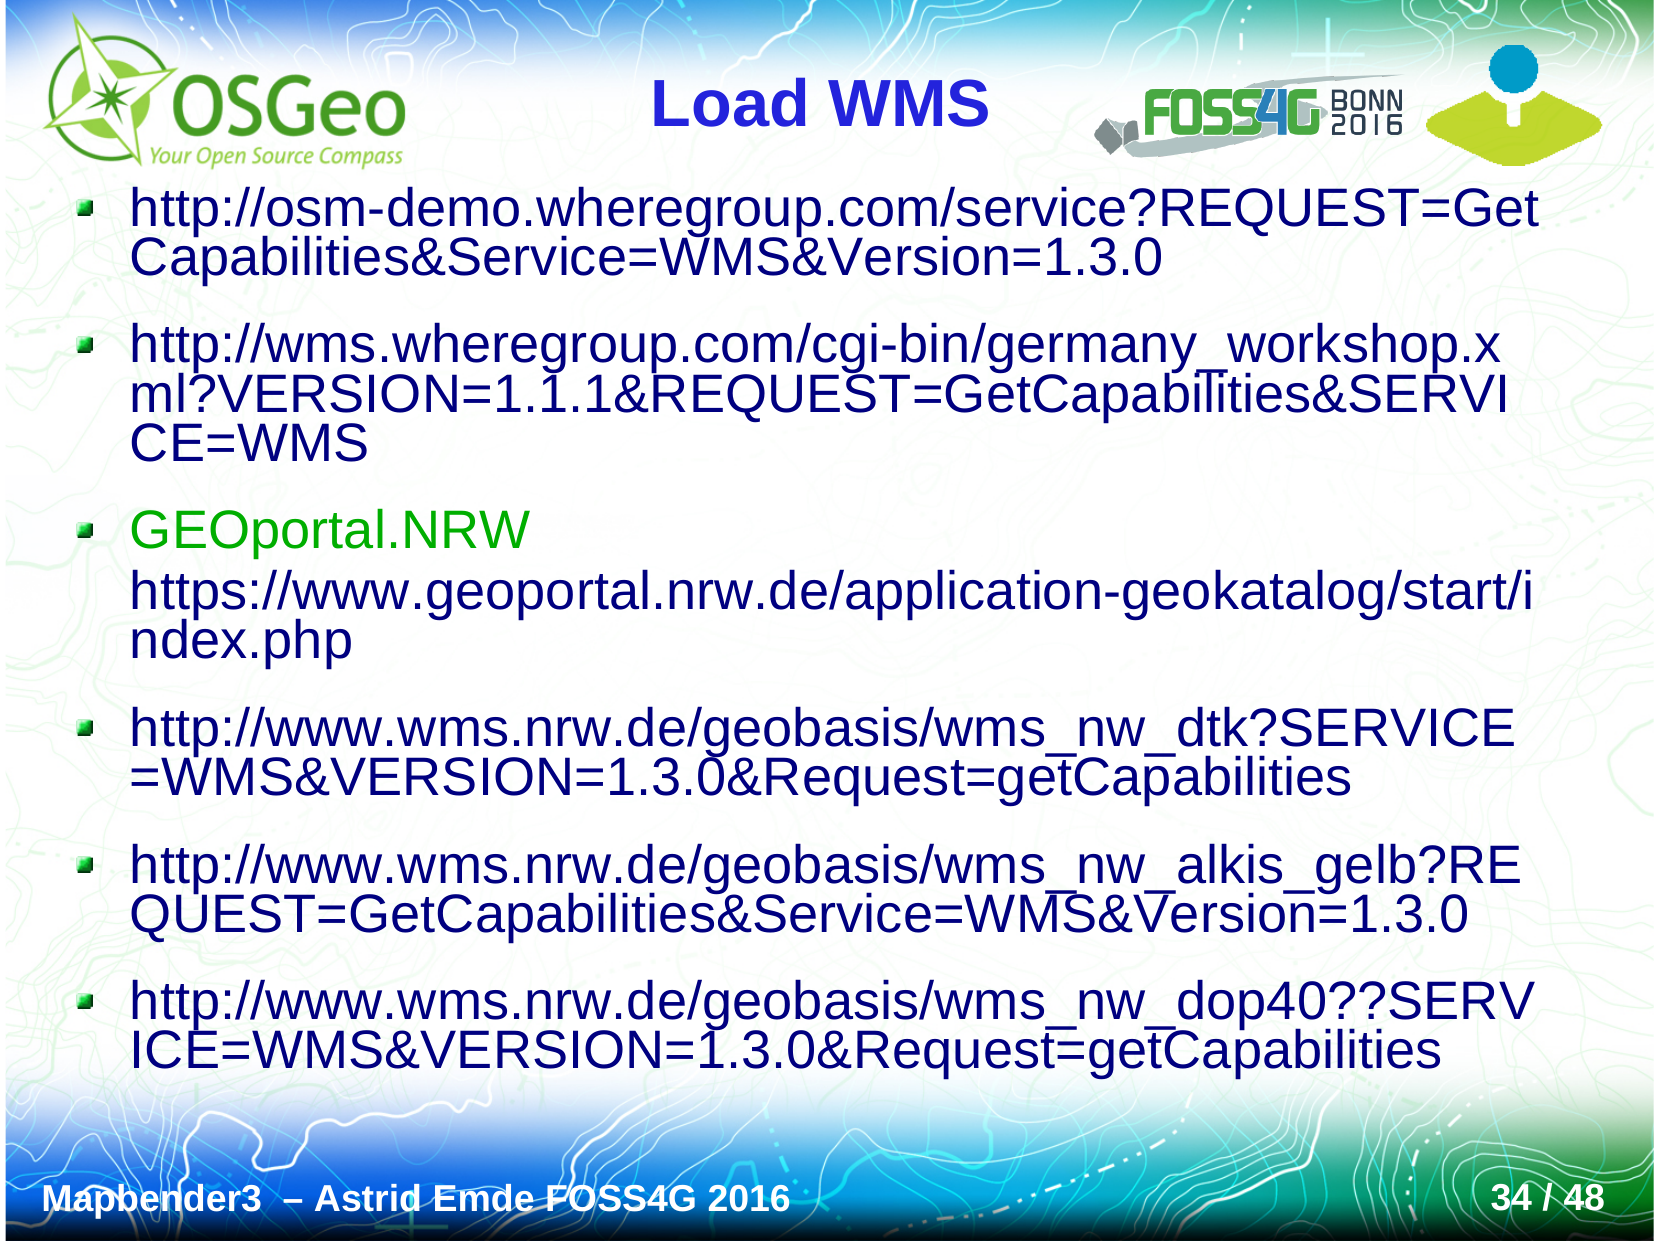

# Load WMS
http://osm-demo.wheregroup.com/service?REQUEST=GetCapabilities&Service=WMS&Version=1.3.0
http://wms.wheregroup.com/cgi-bin/germany_workshop.xml?VERSION=1.1.1&REQUEST=GetCapabilities&SERVICE=WMS
GEOportal.NRWhttps://www.geoportal.nrw.de/application-geokatalog/start/index.php
http://www.wms.nrw.de/geobasis/wms_nw_dtk?SERVICE=WMS&VERSION=1.3.0&Request=getCapabilities
http://www.wms.nrw.de/geobasis/wms_nw_alkis_gelb?REQUEST=GetCapabilities&Service=WMS&Version=1.3.0
http://www.wms.nrw.de/geobasis/wms_nw_dop40??SERVICE=WMS&VERSION=1.3.0&Request=getCapabilities